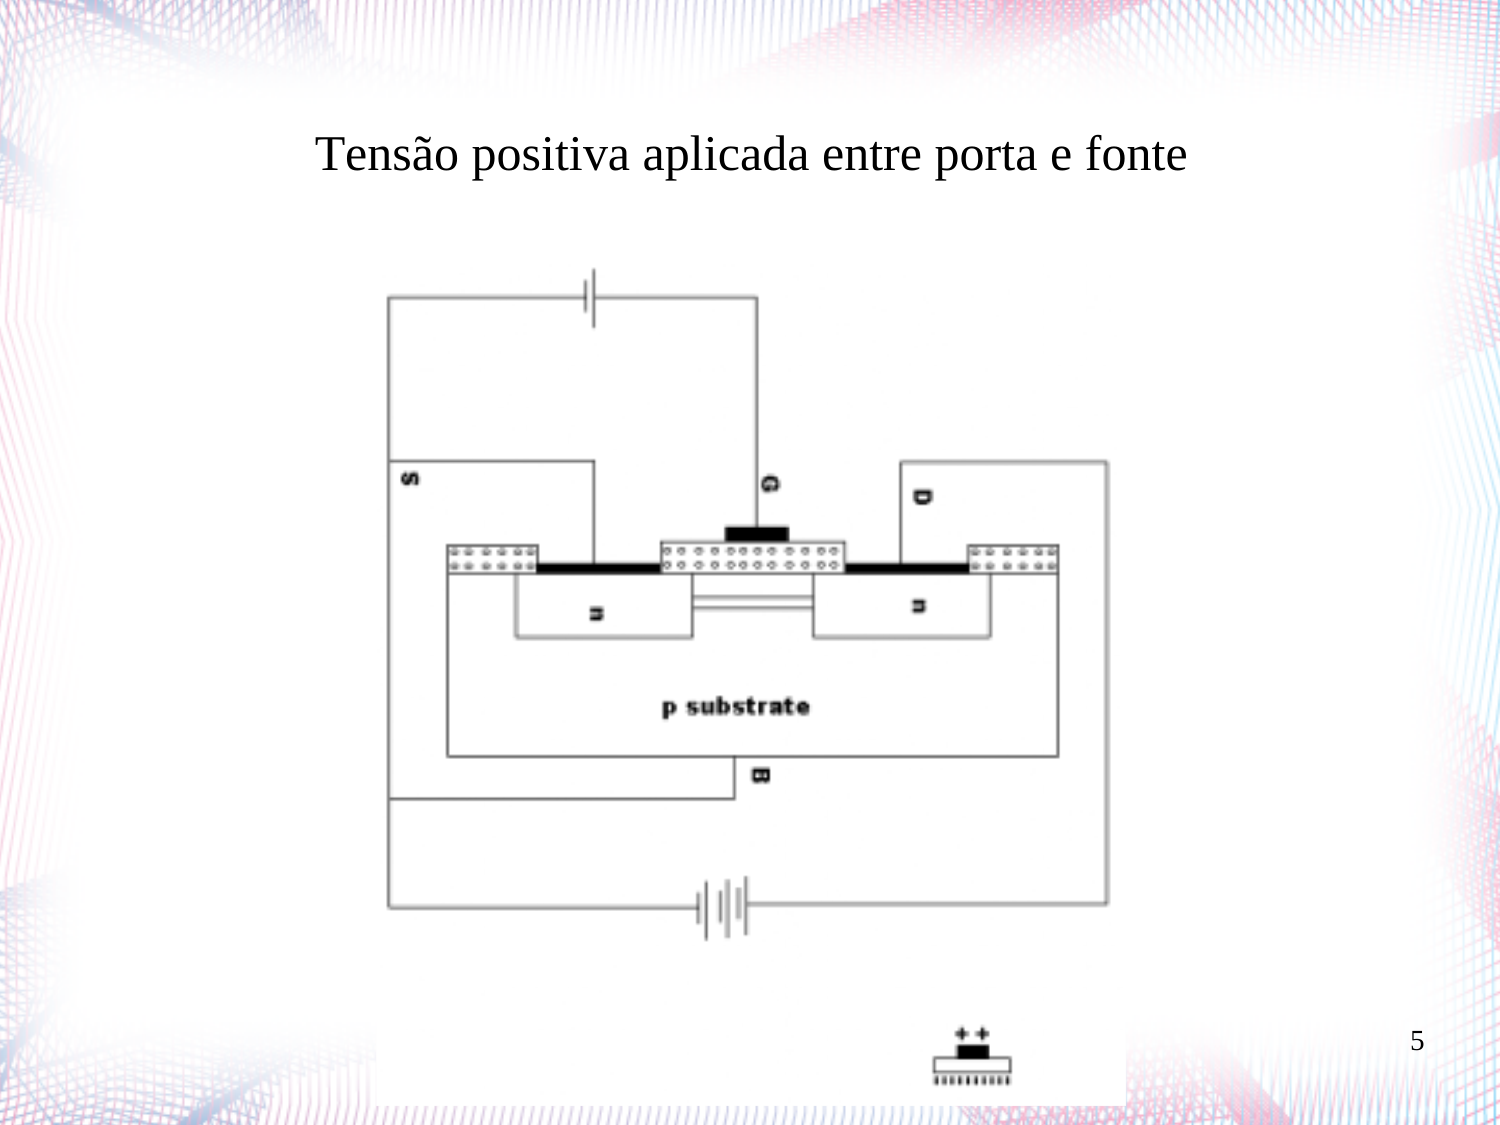

Tensão positiva aplicada entre porta e fonte
5